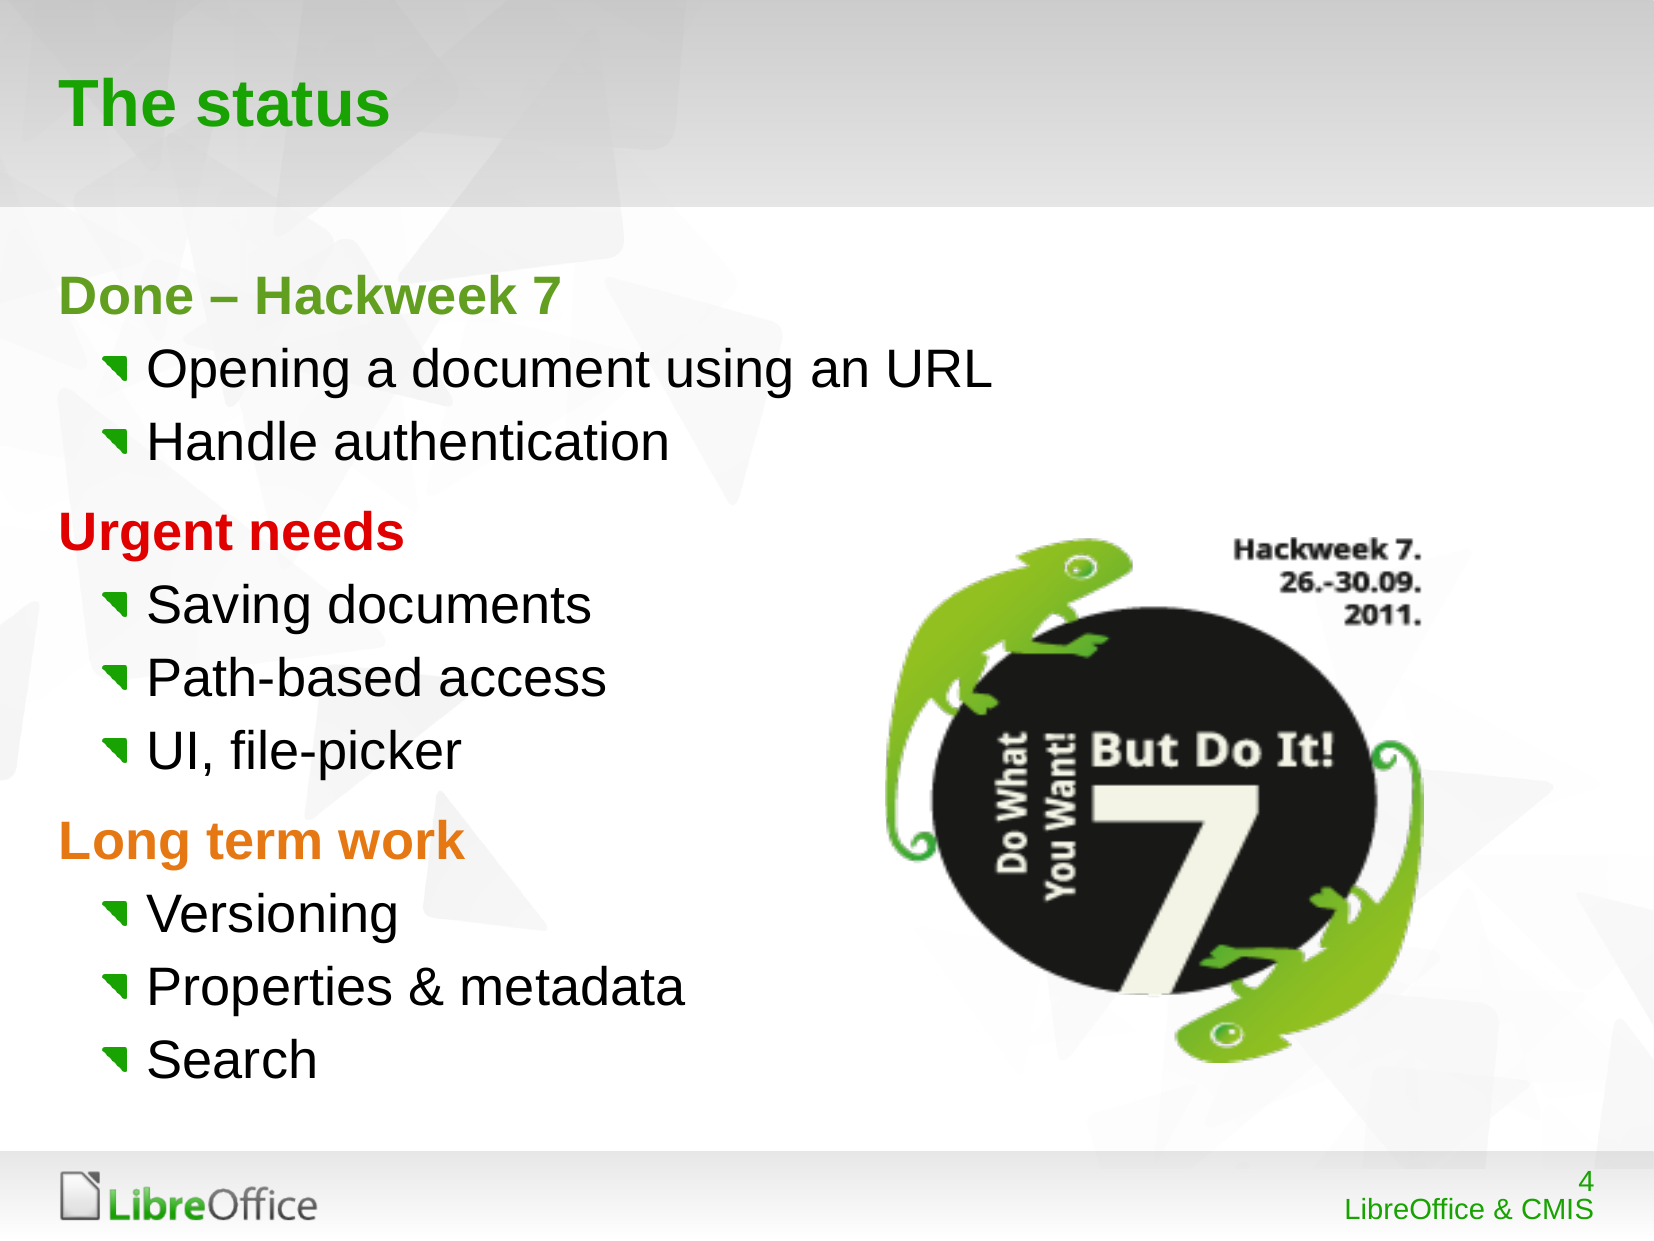

# The status
Done – Hackweek 7
Opening a document using an URL
Handle authentication
Urgent needs
Saving documents
Path-based access
UI, file-picker
Long term work
Versioning
Properties & metadata
Search
4
LibreOffice & CMIS